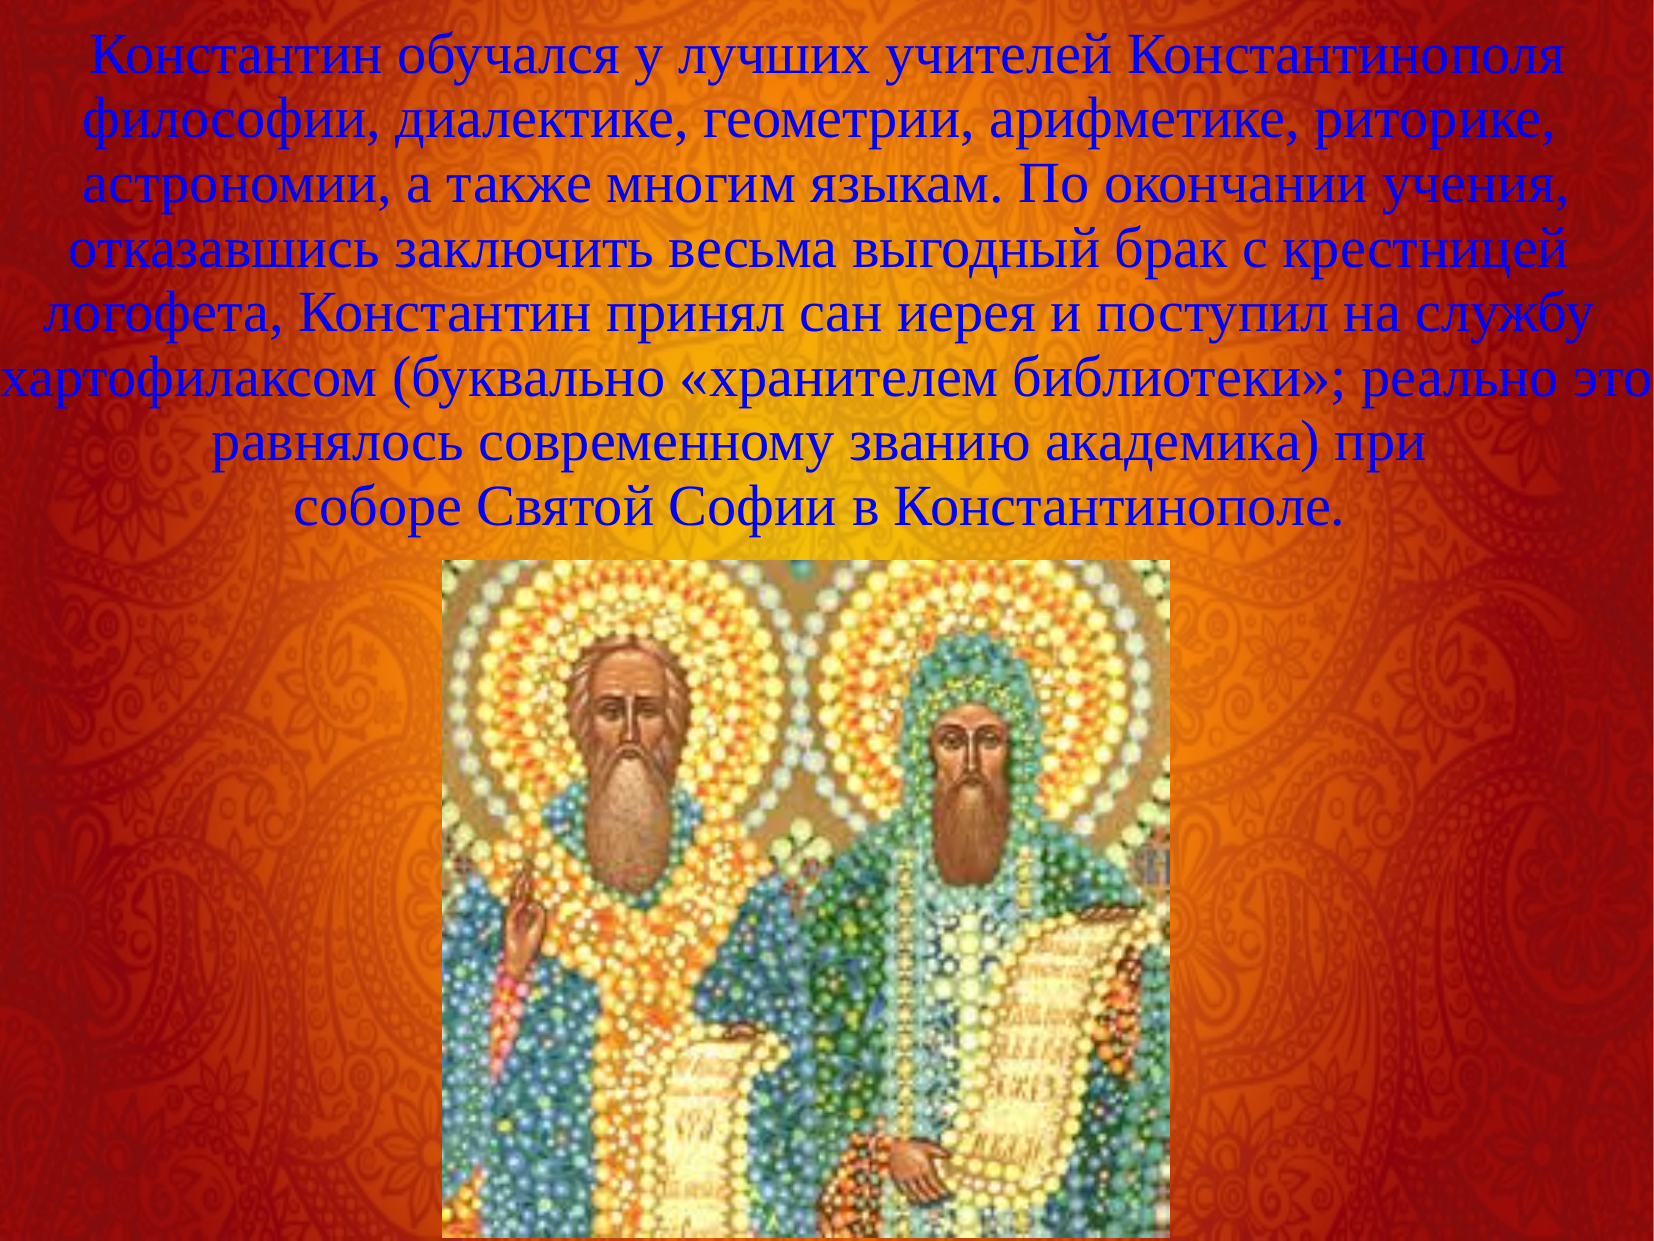

# Константин обучался у лучших учителей Константинополя философии, диалектике, геометрии, арифметике, риторике, астрономии, а также многим языкам. По окончании учения, отказавшись заключить весьма выгодный брак с крестницей логофета, Константин принял сан иерея и поступил на службу хартофилаксом (буквально «хранителем библиотеки»; реально это равнялось современному званию академика) при соборе Святой Софии в Константинополе.